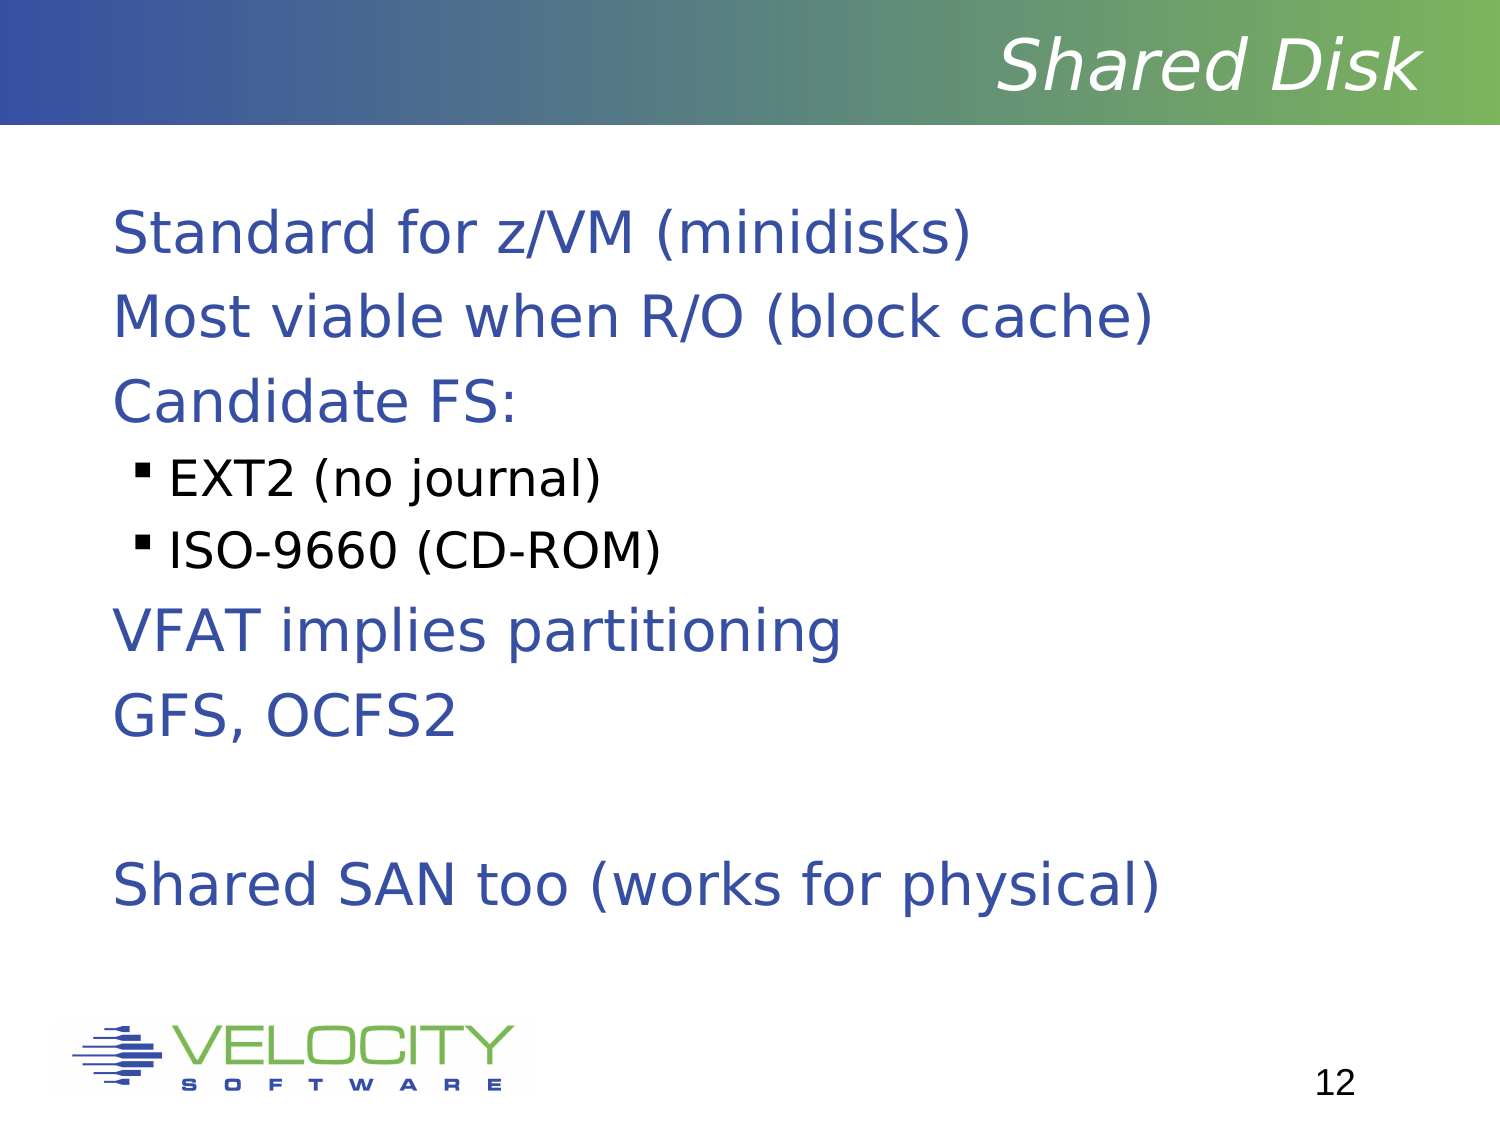

# Shared Disk
Standard for z/VM (minidisks)
Most viable when R/O (block cache)
Candidate FS:
EXT2 (no journal)
ISO-9660 (CD-ROM)
VFAT implies partitioning
GFS, OCFS2
Shared SAN too (works for physical)
12